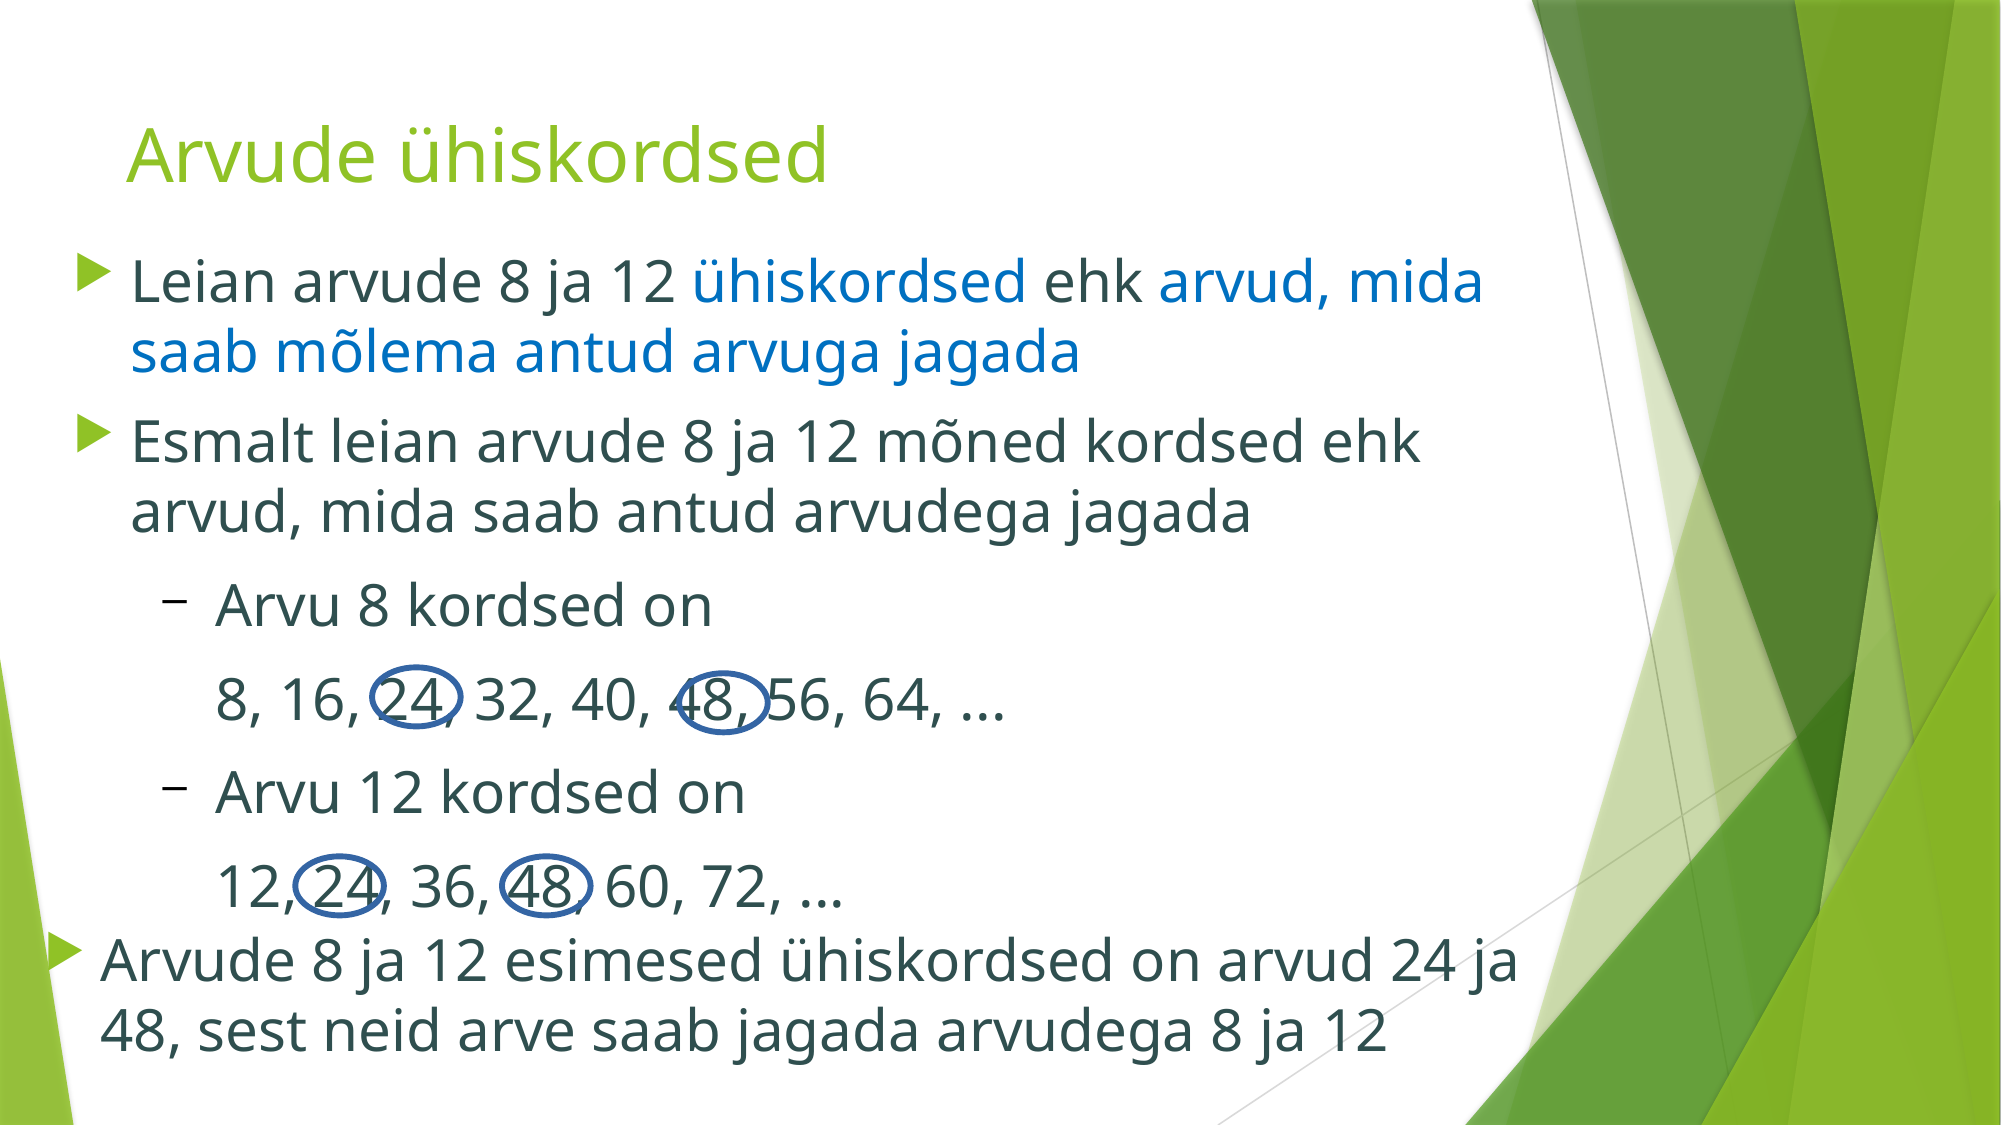

# Arvude ühiskordsed
Leian arvude 8 ja 12 ühiskordsed ehk arvud, mida saab mõlema antud arvuga jagada
Esmalt leian arvude 8 ja 12 mõned kordsed ehk arvud, mida saab antud arvudega jagada
Arvu 8 kordsed on
8, 16, 24, 32, 40, 48, 56, 64, ...
Arvu 12 kordsed on
12, 24, 36, 48, 60, 72, ...
Arvude 8 ja 12 esimesed ühiskordsed on arvud 24 ja 48, sest neid arve saab jagada arvudega 8 ja 12